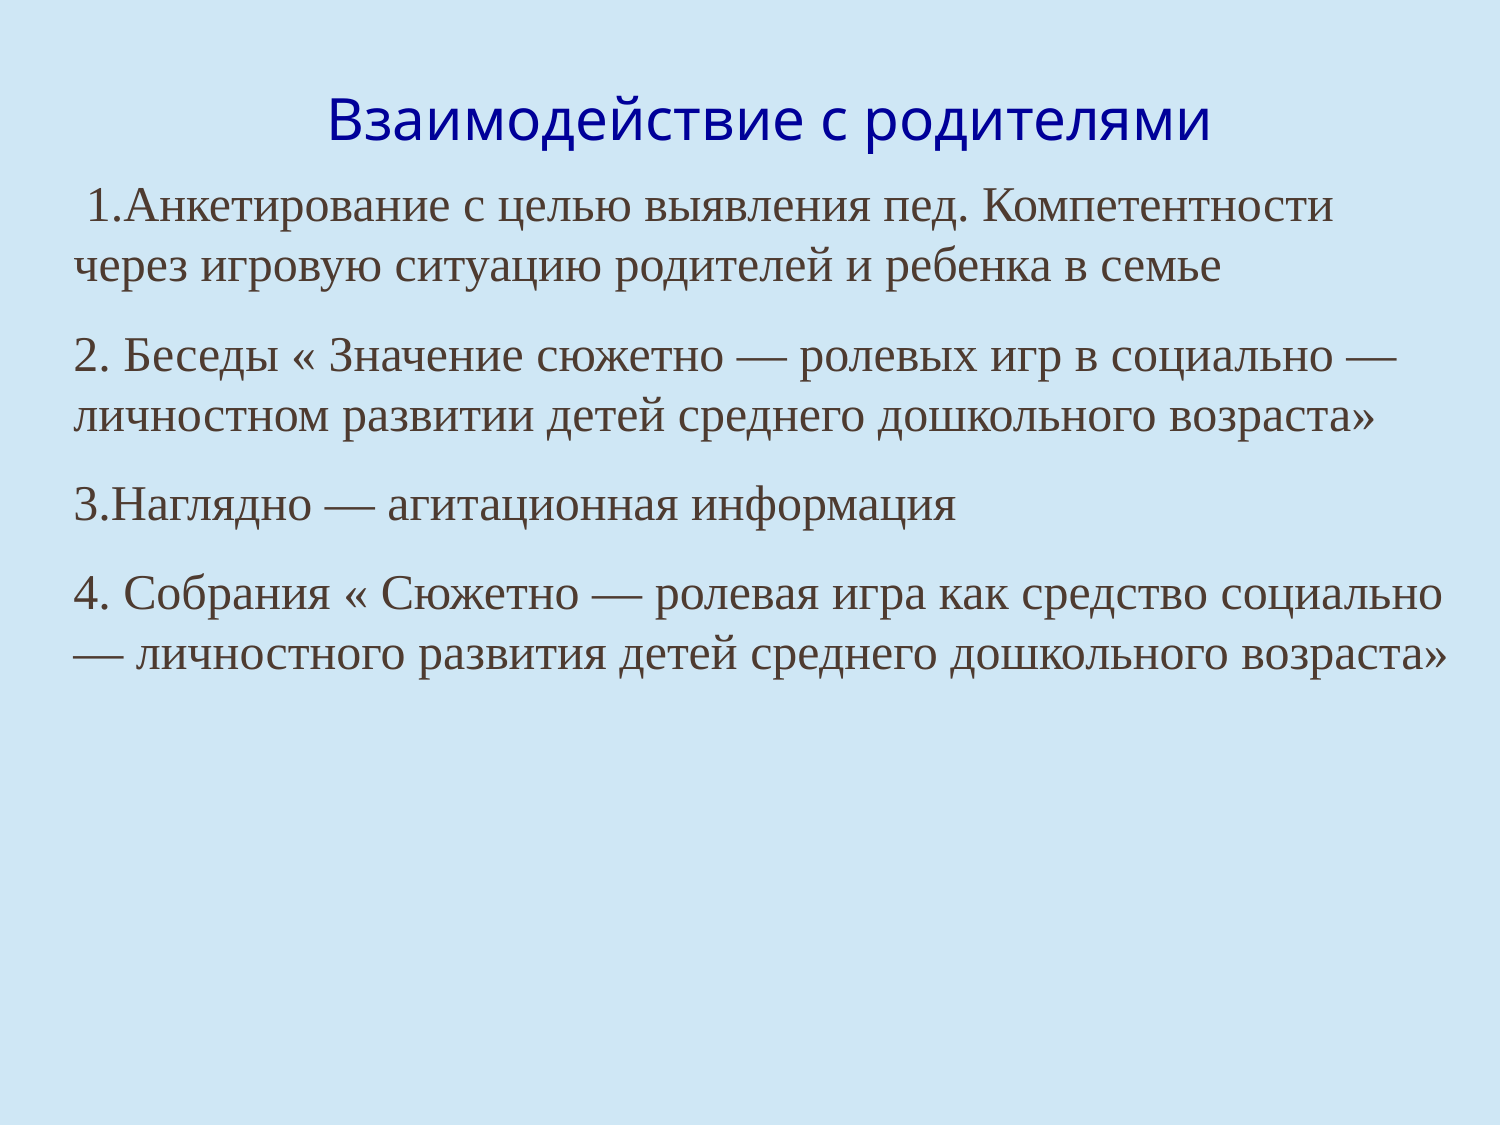

# Взаимодействие с родителями
 1.Анкетирование с целью выявления пед. Компетентности через игровую ситуацию родителей и ребенка в семье
2. Беседы « Значение сюжетно — ролевых игр в социально — личностном развитии детей среднего дошкольного возраста»
3.Наглядно — агитационная информация
4. Собрания « Сюжетно — ролевая игра как средство социально — личностного развития детей среднего дошкольного возраста»